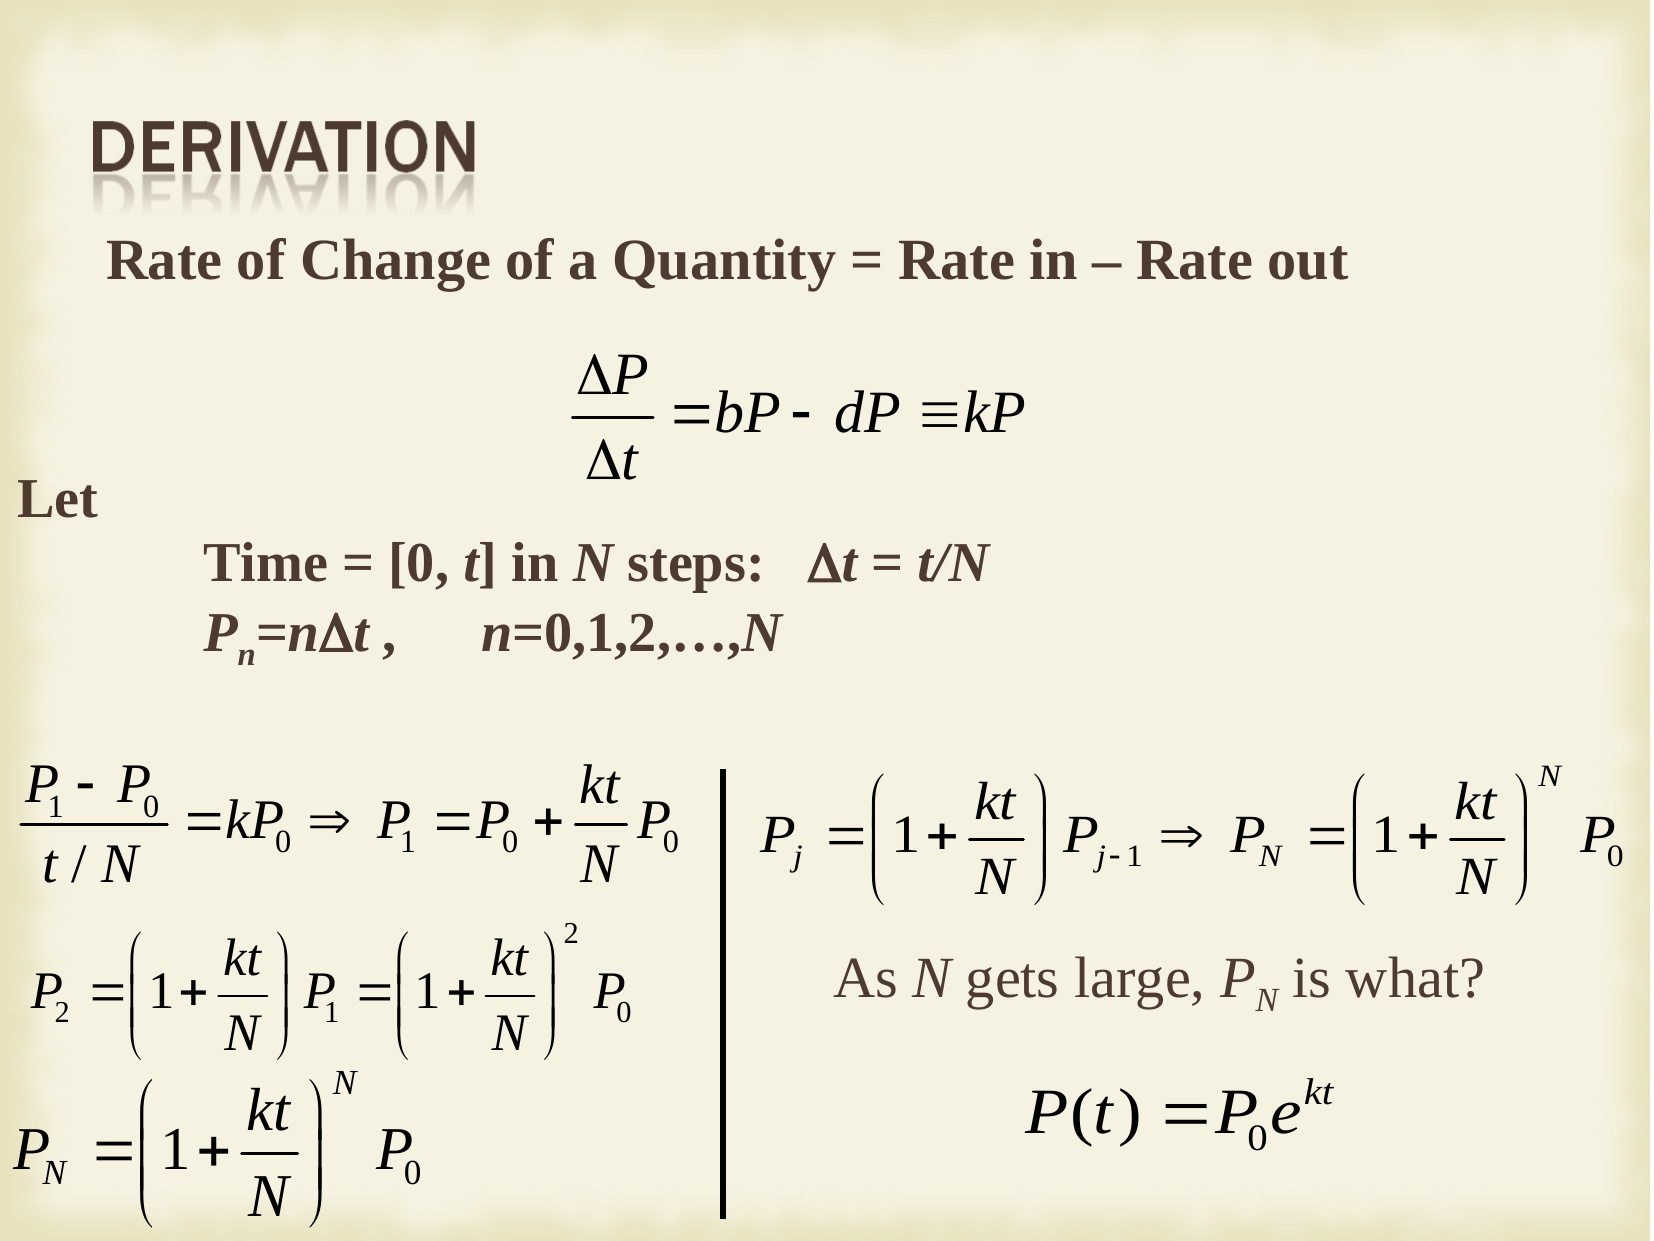

# Rate of Change of a Quantity = Rate in – Rate out
Let
 Time = [0, t] in N steps: t = t/N
 Pn=nt , n=0,1,2,…,N
As N gets large, PN is what?